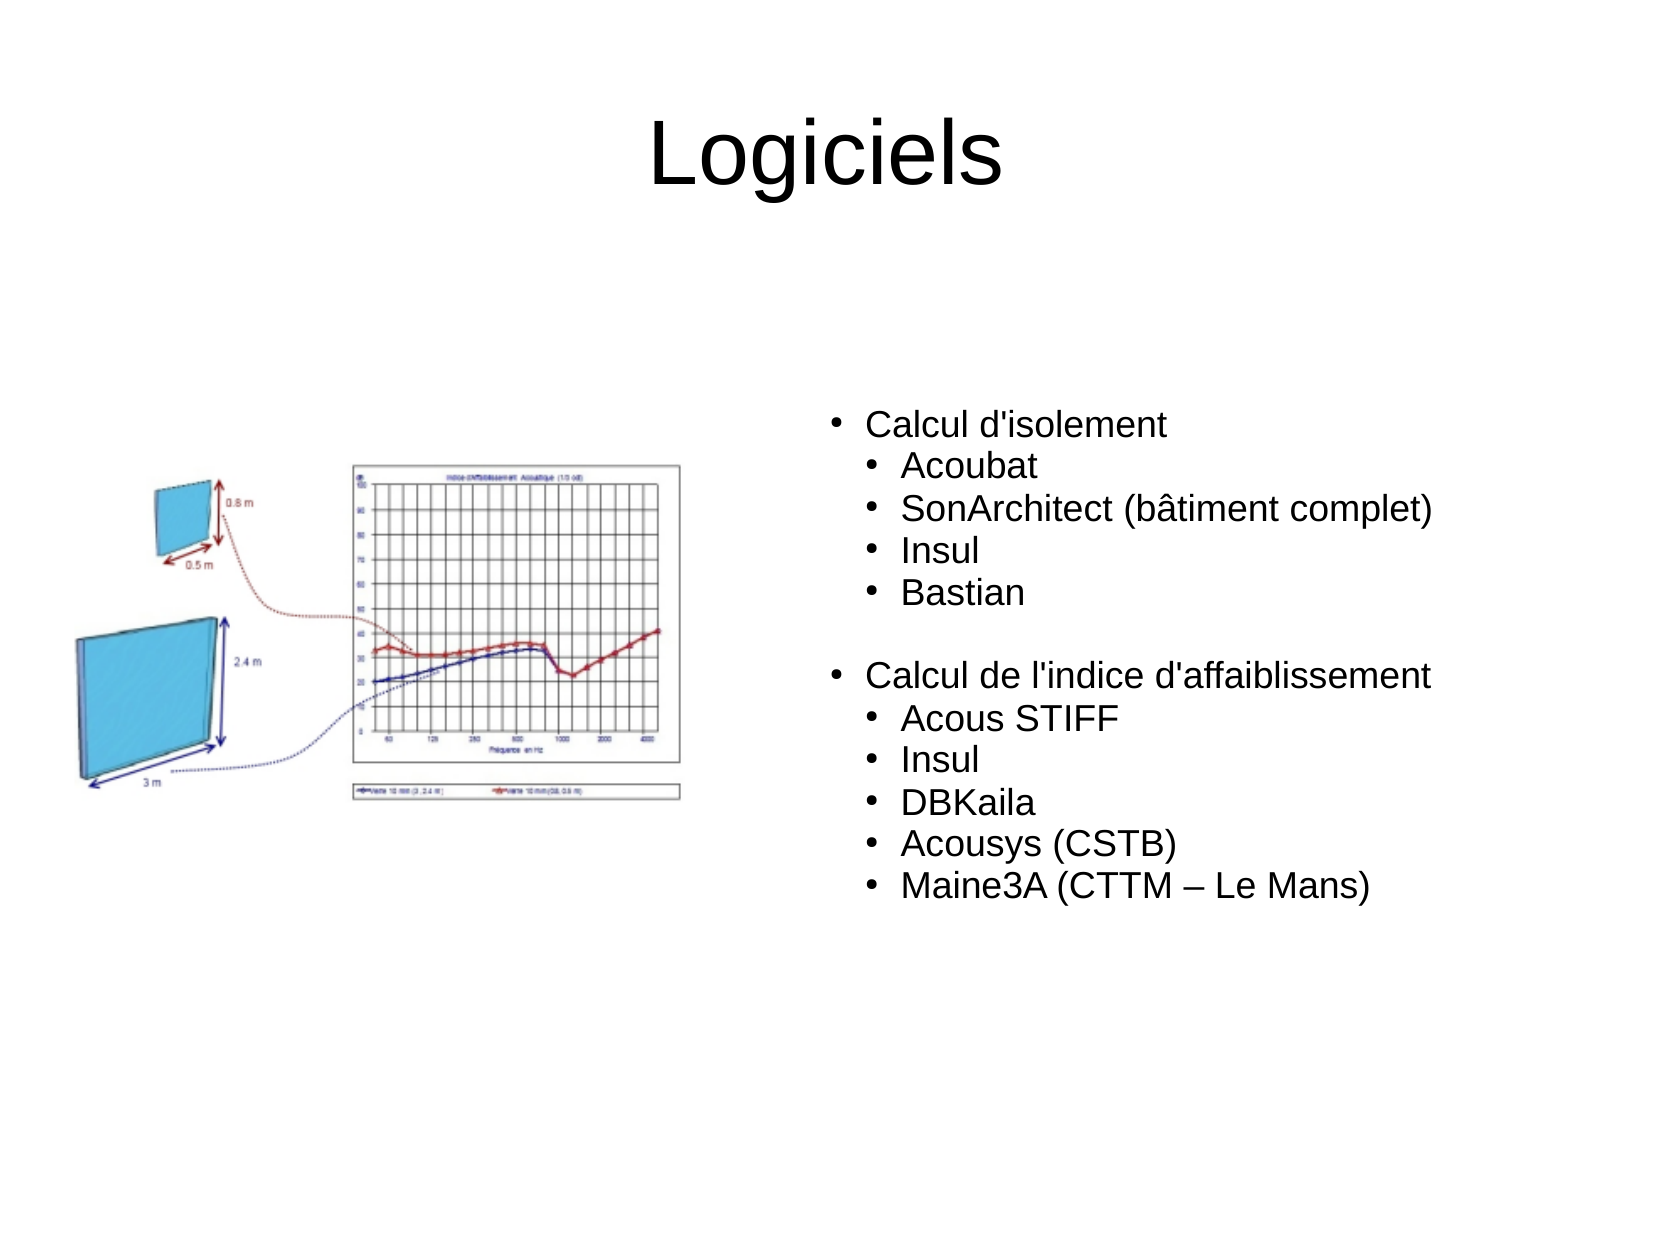

# Logiciels
Calcul d'isolement
Acoubat
SonArchitect (bâtiment complet)
Insul
Bastian
Calcul de l'indice d'affaiblissement
Acous STIFF
Insul
DBKaila
Acousys (CSTB)
Maine3A (CTTM – Le Mans)